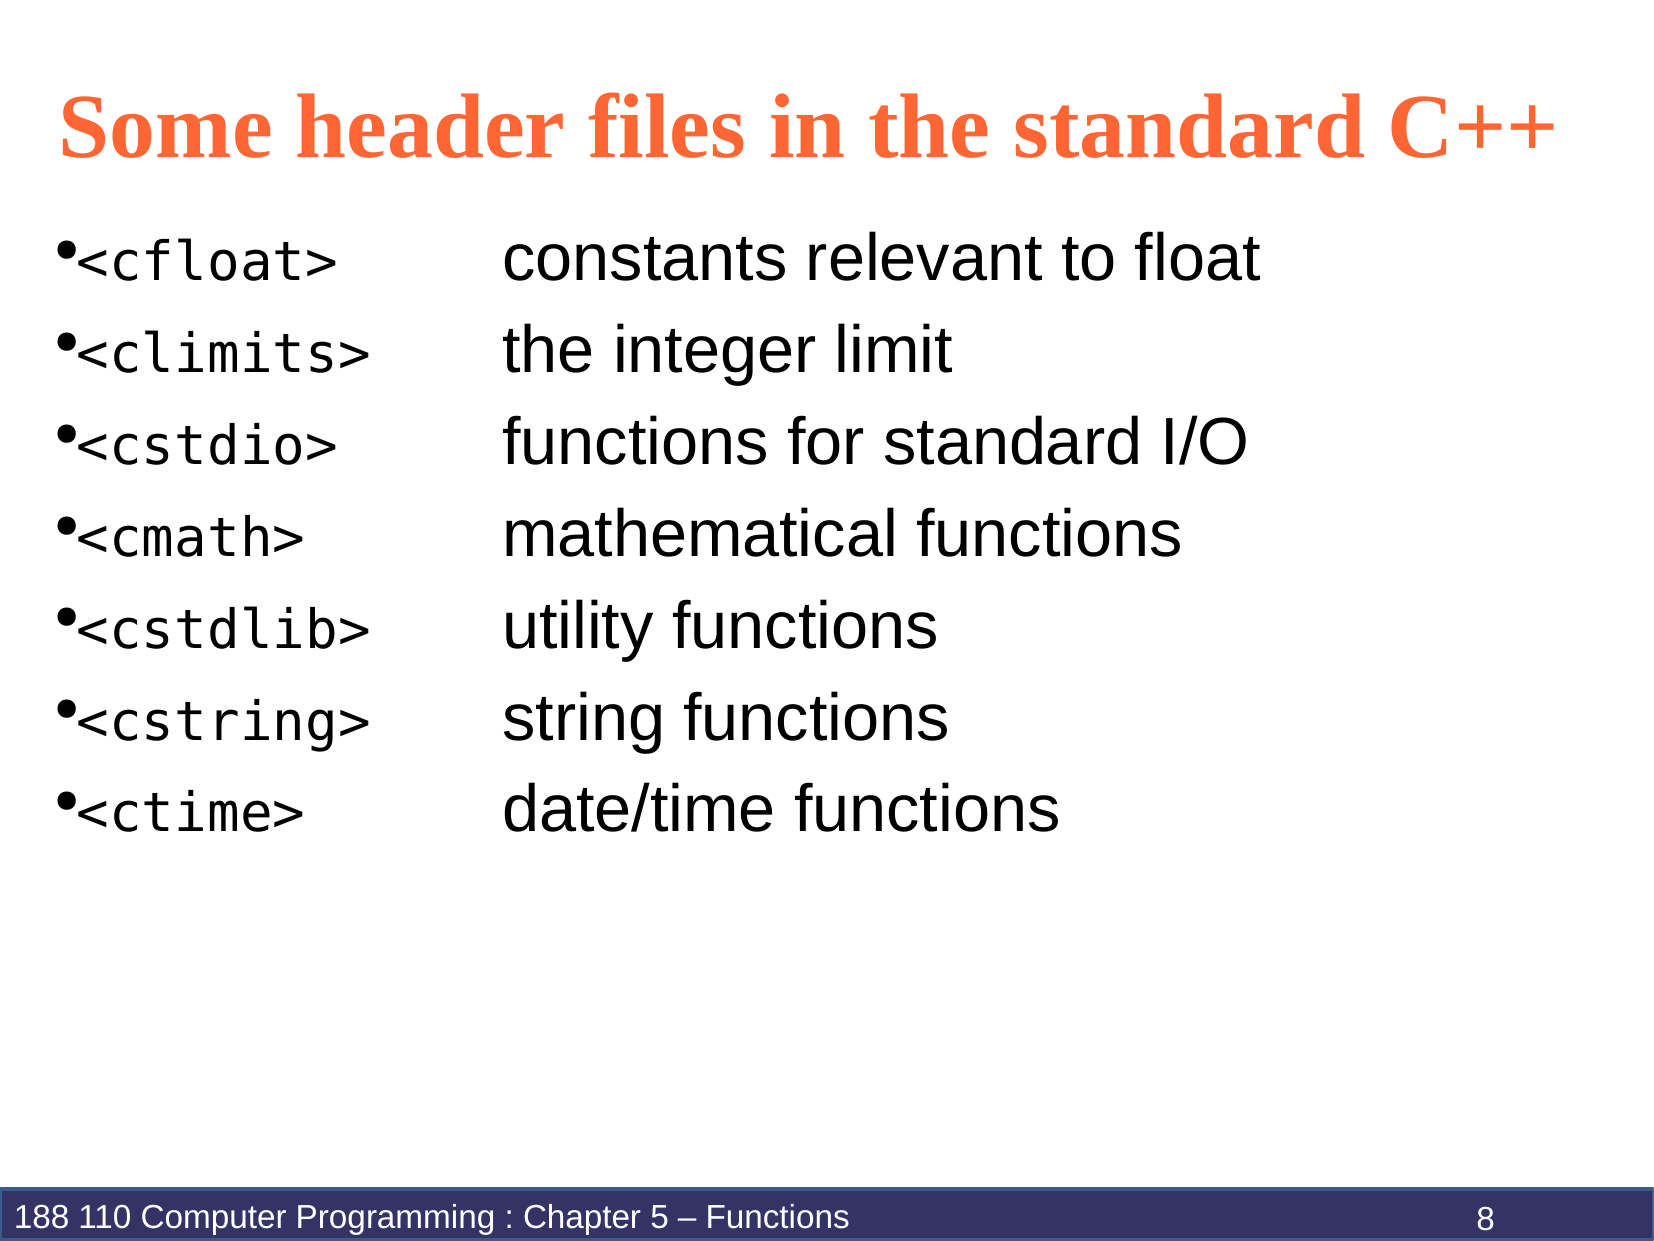

# Some header files in the standard C++
<cfloat> constants relevant to float
<climits> the integer limit
<cstdio> functions for standard I/O
<cmath> mathematical functions
<cstdlib> utility functions
<cstring> string functions
<ctime> date/time functions